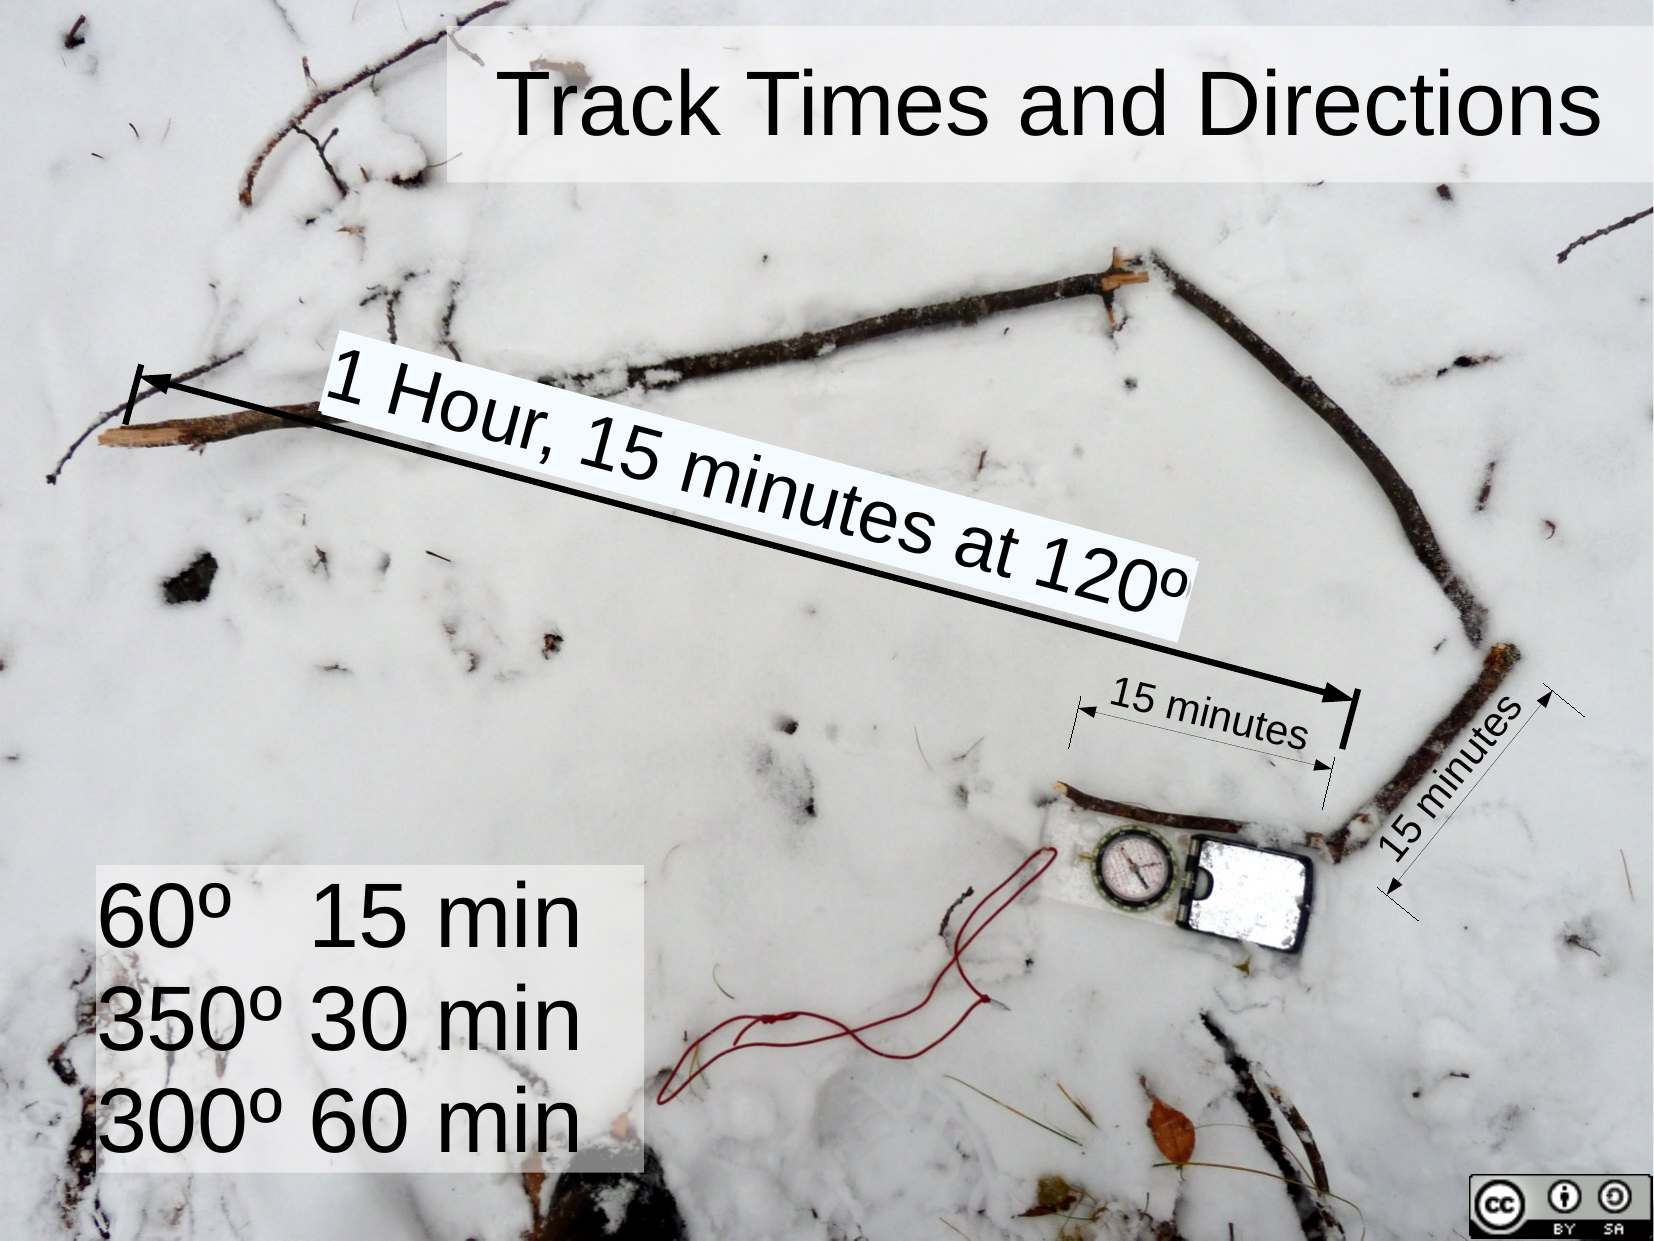

# Track Times and Directions
60º 15 min
350º 30 min
300º 60 min